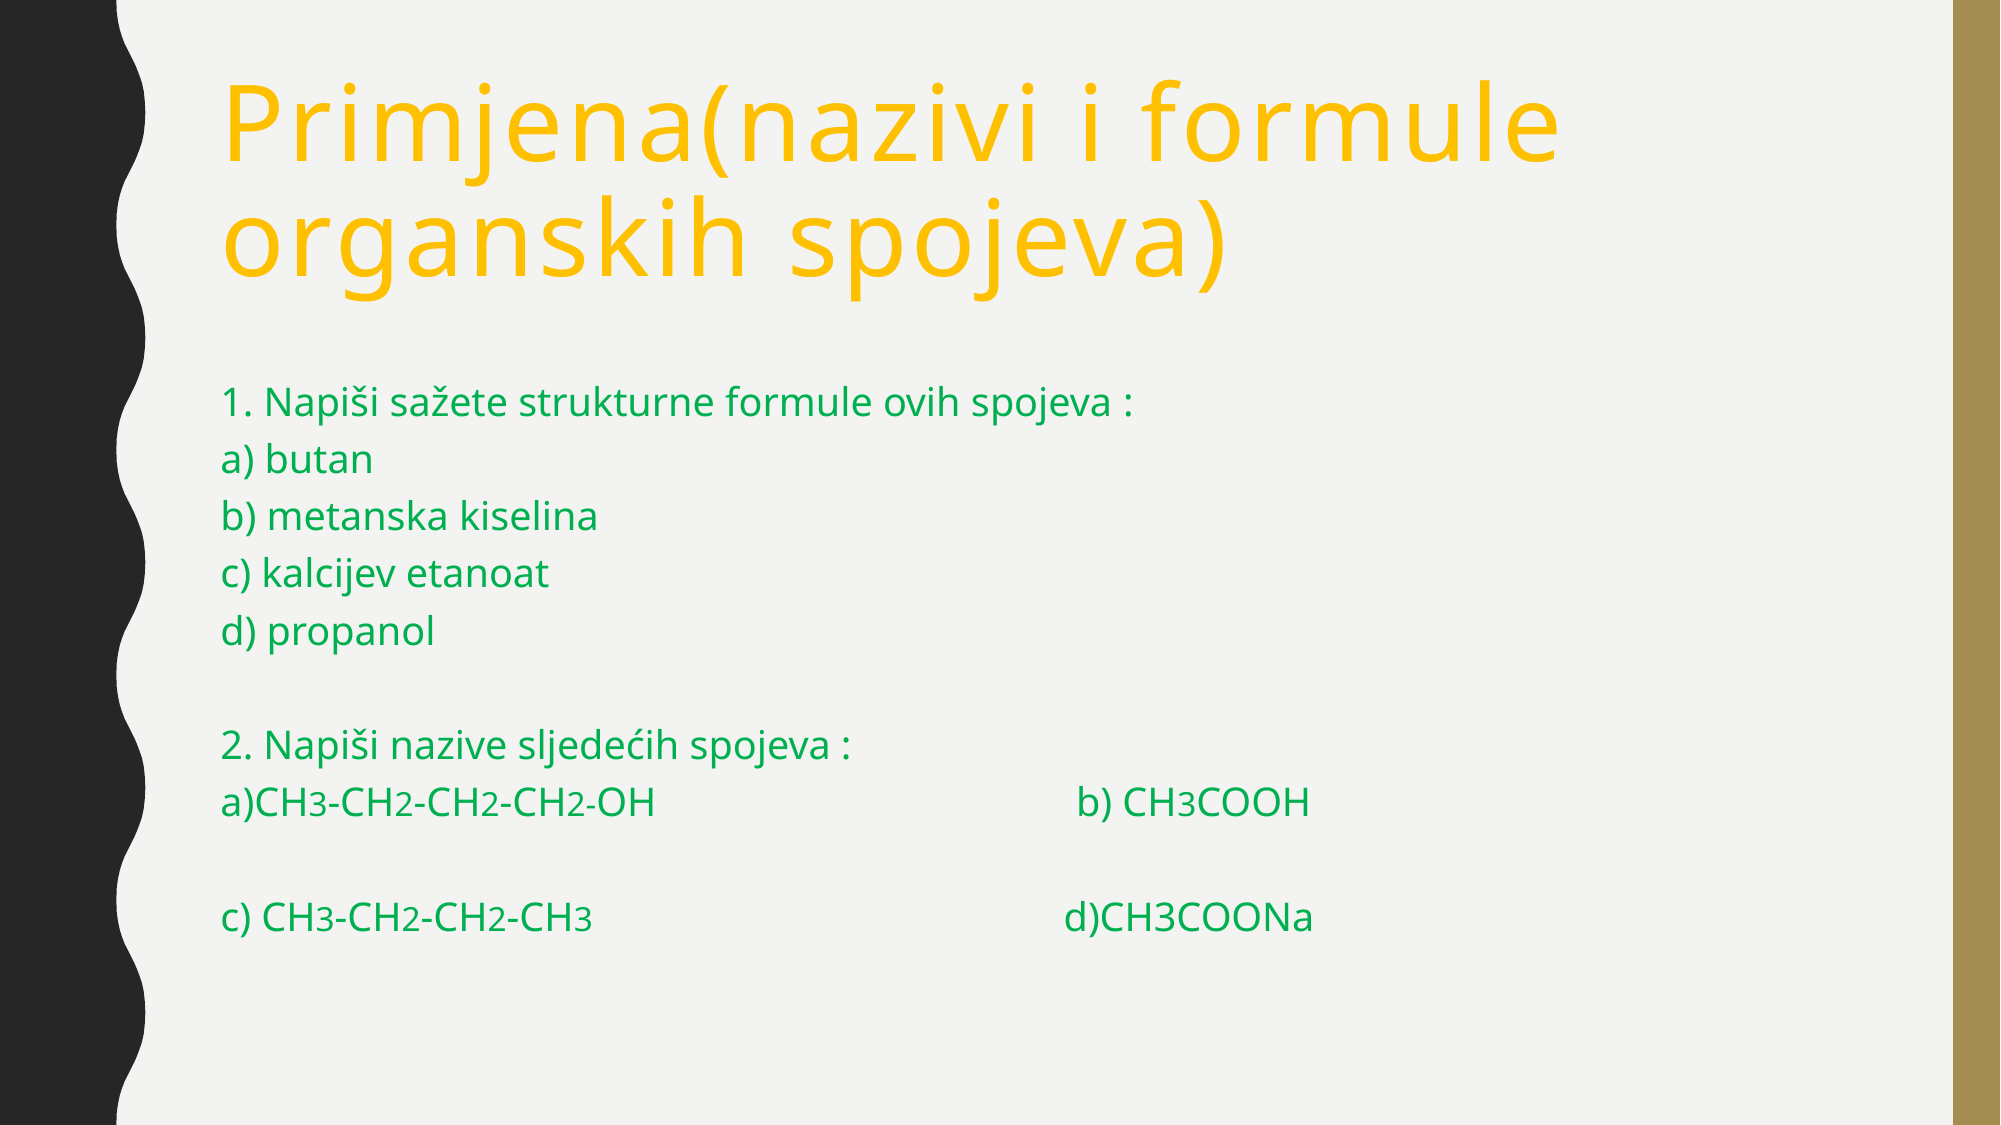

# Primjena(nazivi i formule organskih spojeva)
1. Napiši sažete strukturne formule ovih spojeva :
a) butan
b) metanska kiselina
c) kalcijev etanoat
d) propanol
2. Napiši nazive sljedećih spojeva :
a)CH3-CH2-CH2-CH2-OH b) CH3COOH
c) CH3-CH2-CH2-CH3 d)CH3COONa